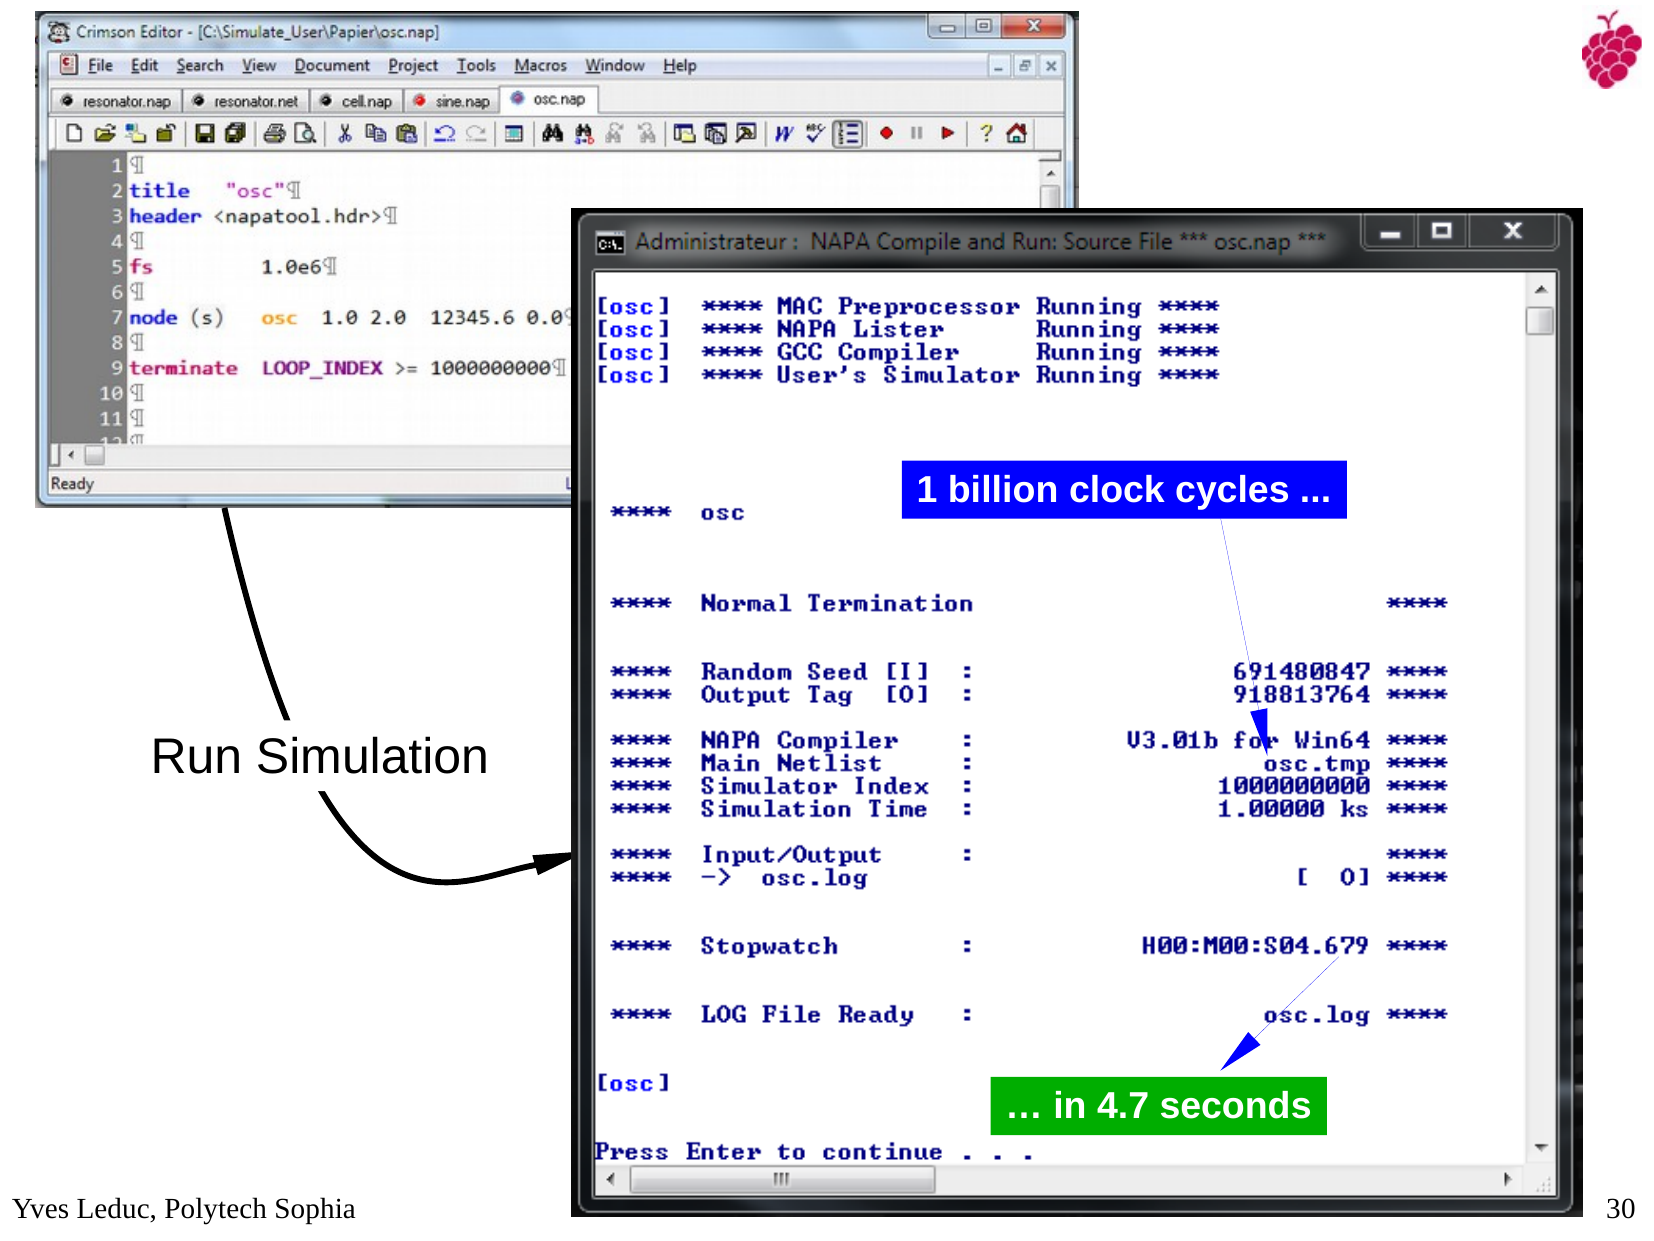

1 billion clock cycles ...
Run Simulation
… in 4.7 seconds
Yves Leduc, Polytech Sophia
30